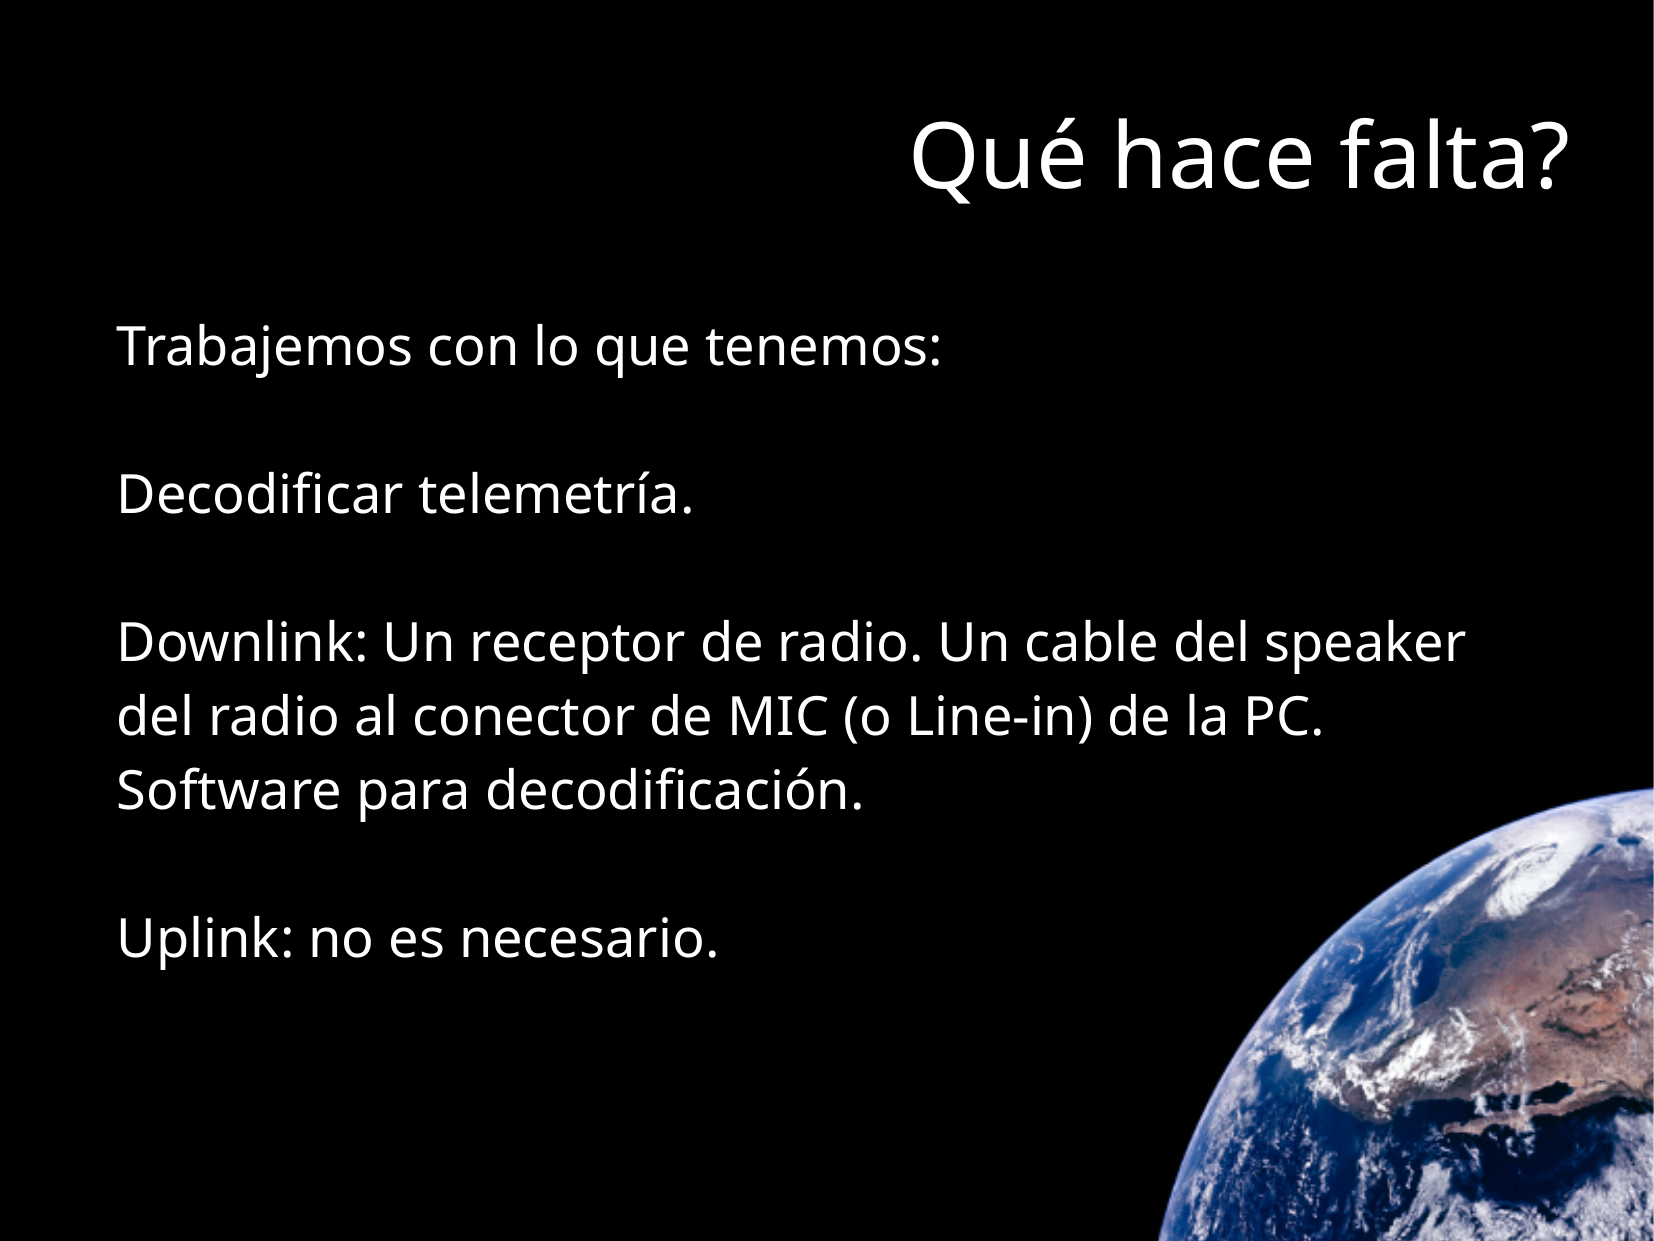

# Qué hace falta?
Trabajemos con lo que tenemos:
Decodificar telemetría.
Downlink: Un receptor de radio. Un cable del speaker del radio al conector de MIC (o Line-in) de la PC. Software para decodificación.
Uplink: no es necesario.